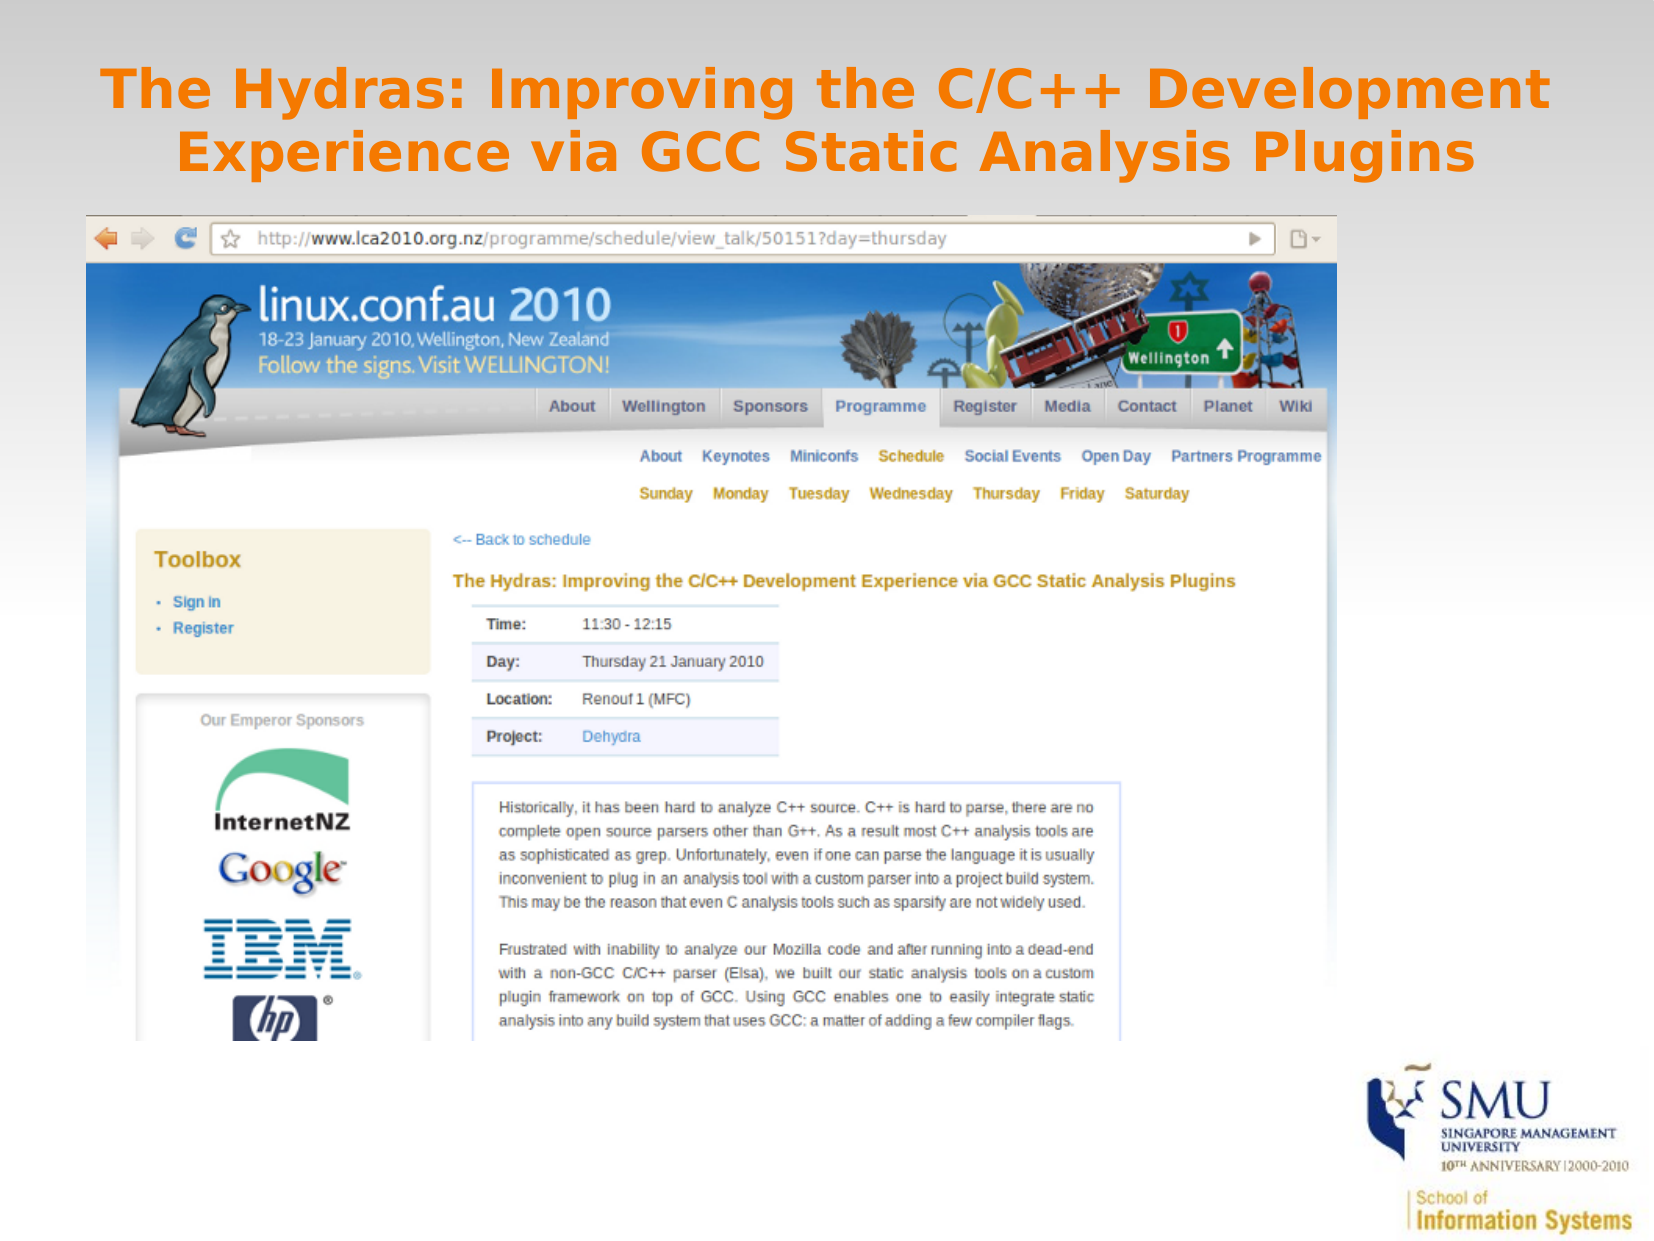

# The Hydras: Improving the C/C++ Development Experience via GCC Static Analysis Plugins